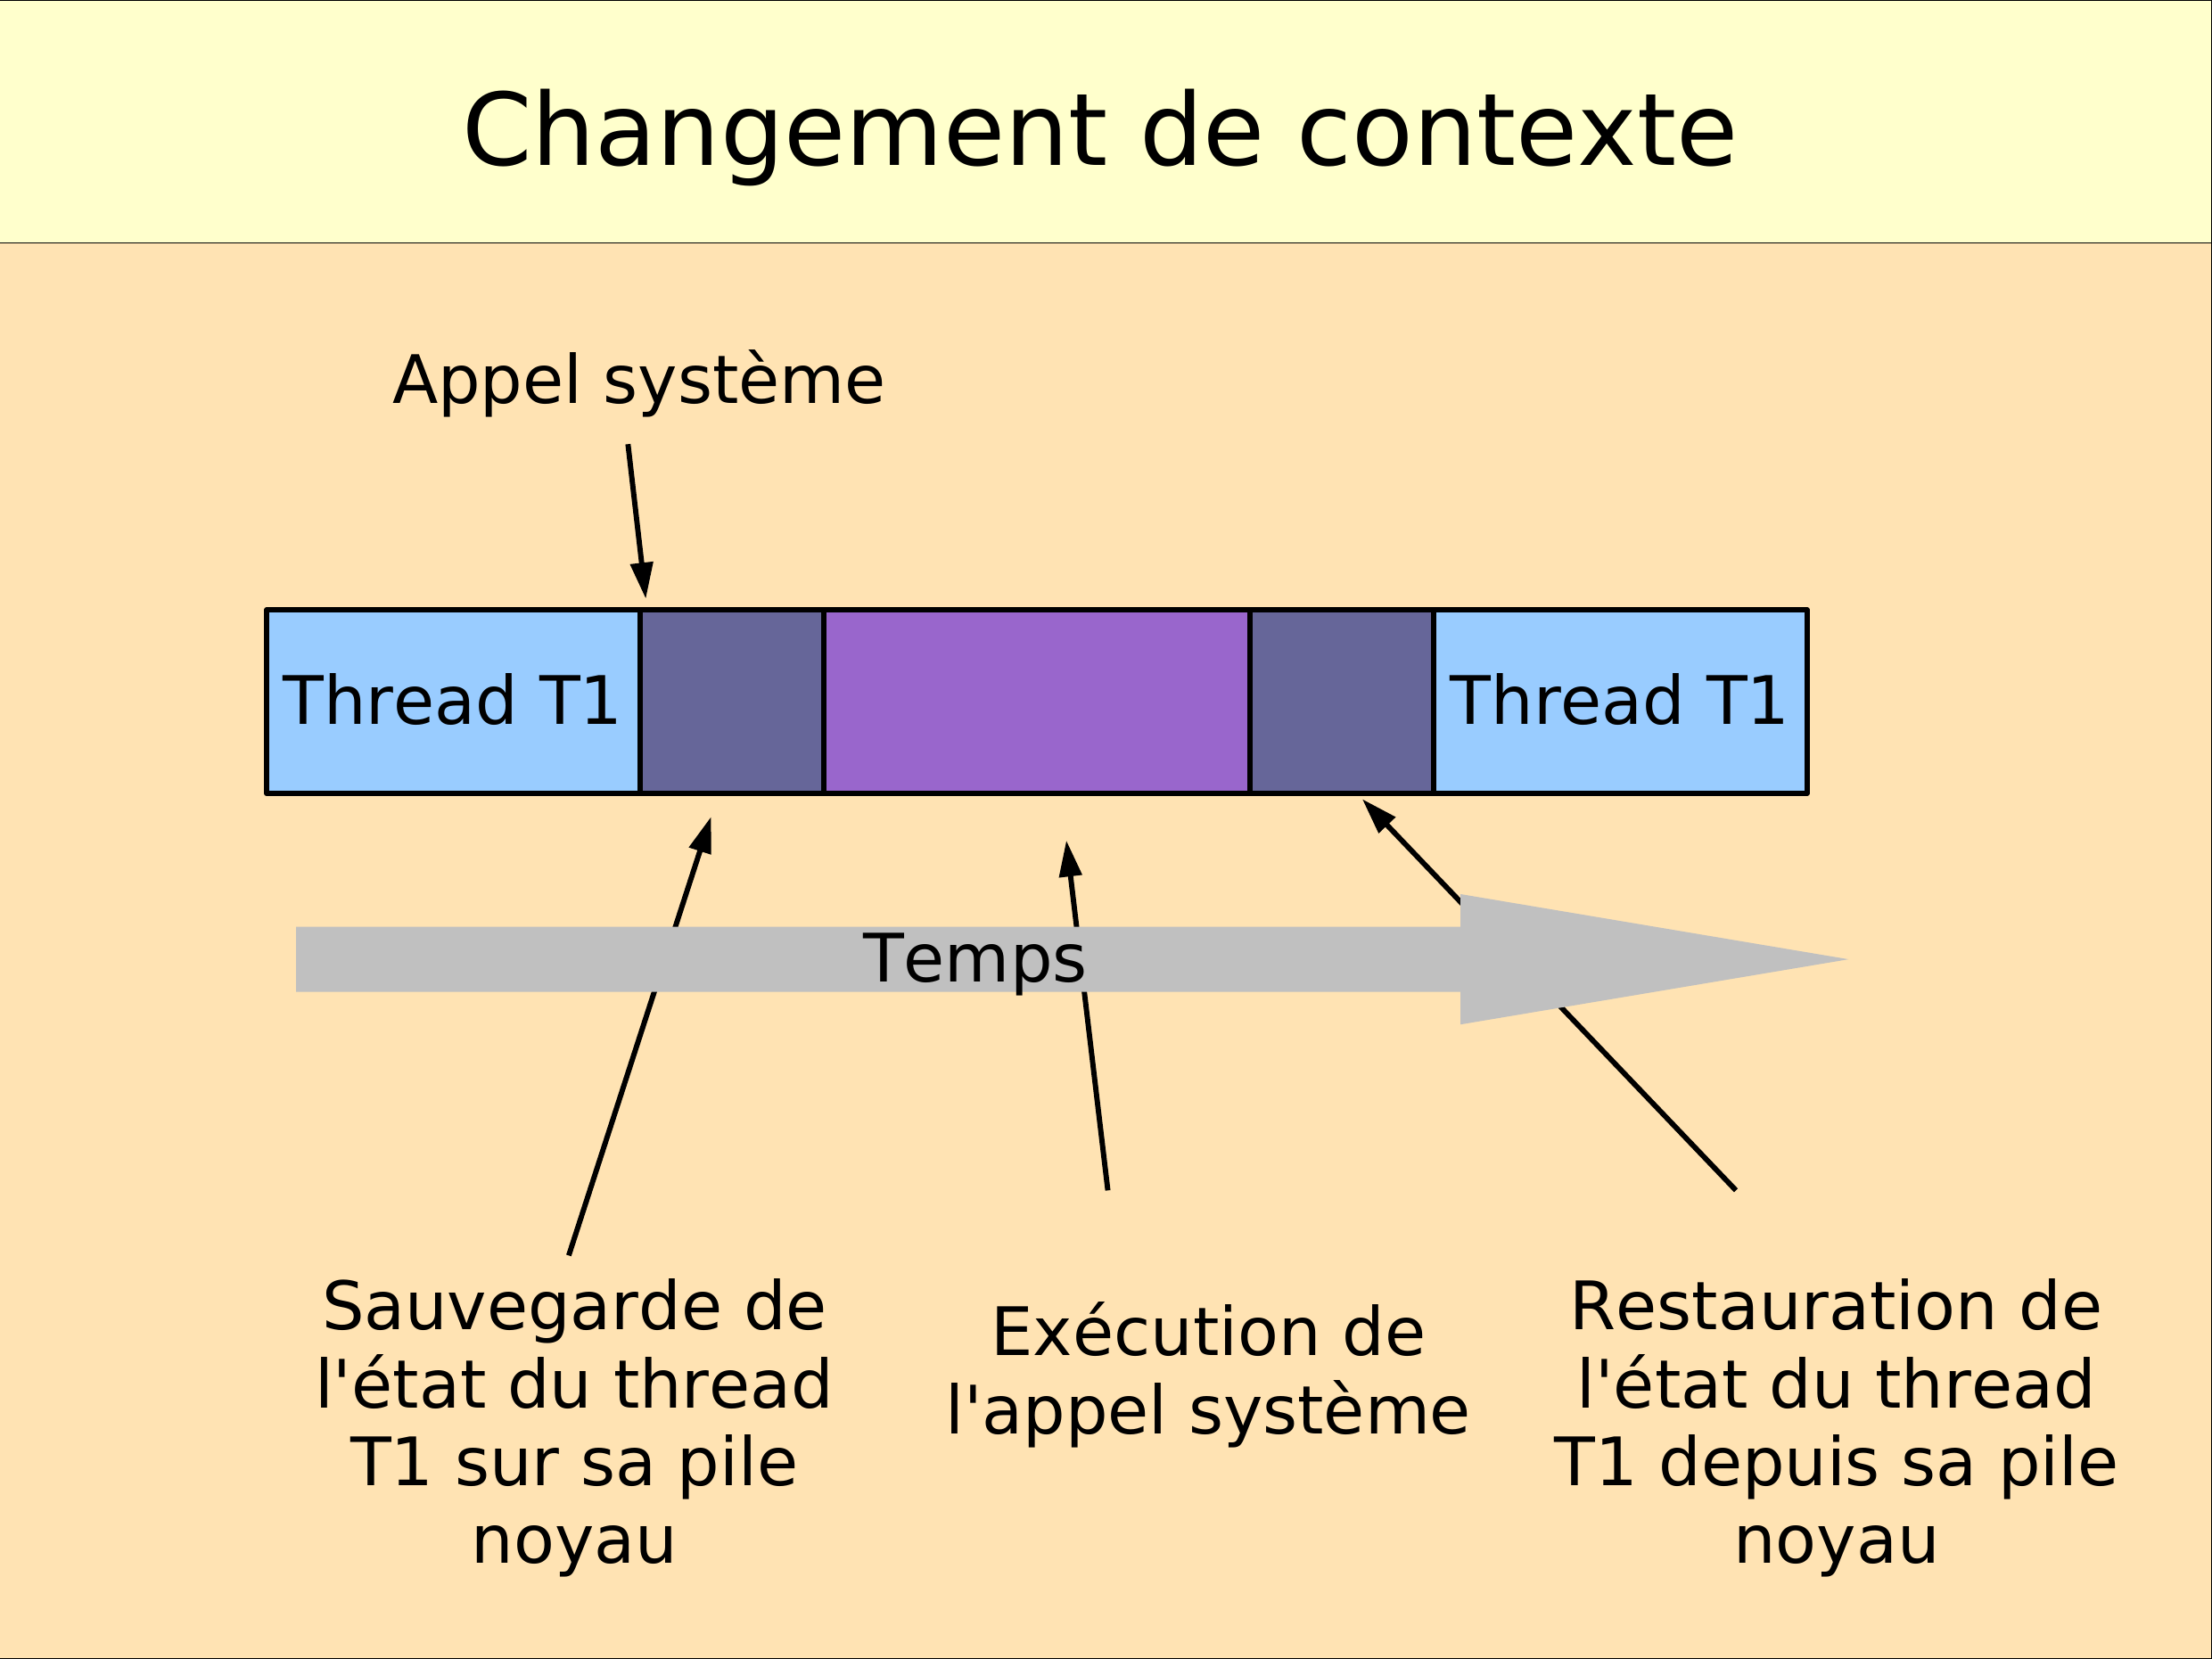

# Changement de contexte
Appel système
Thread T1
Thread T1
Temps
Sauvegarde de l'état du thread T1 sur sa pile noyau
Restauration de l'état du thread T1 depuis sa pile noyau
Exécution de l'appel système